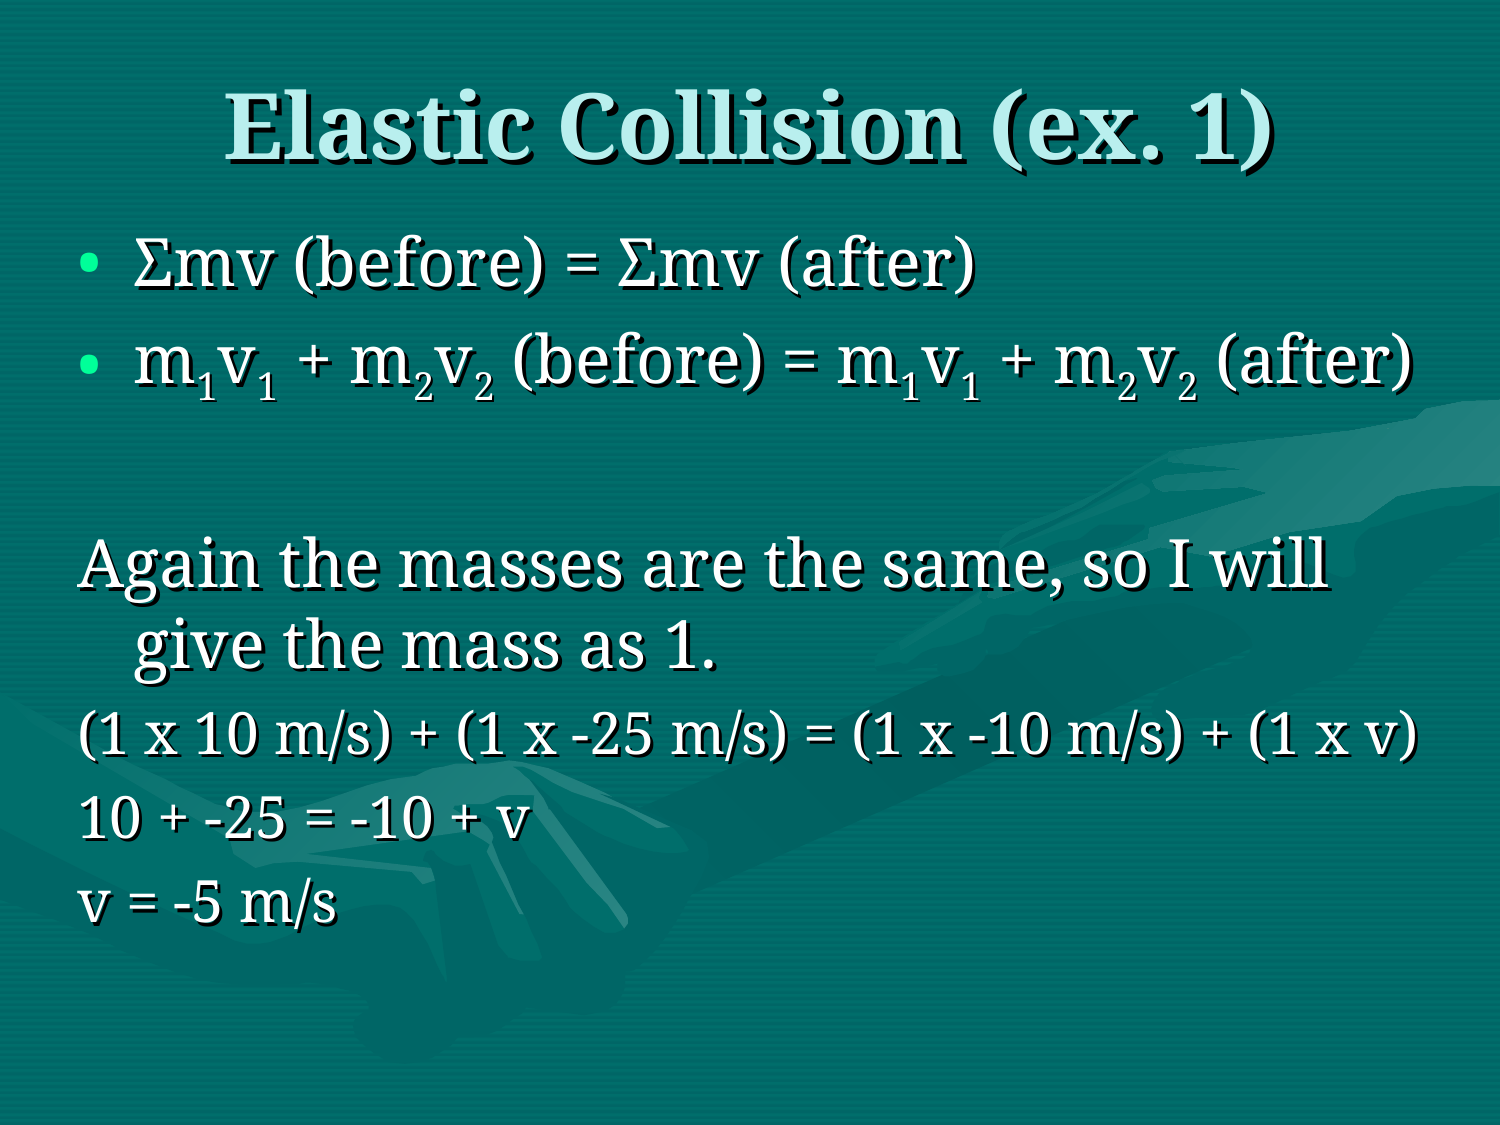

# Elastic Collision (ex. 1)
Σmv (before) = Σmv (after)
m1v1 + m2v2 (before) = m1v1 + m2v2 (after)
Again the masses are the same, so I will give the mass as 1.
(1 x 10 m/s) + (1 x -25 m/s) = (1 x -10 m/s) + (1 x v)
10 + -25 = -10 + v
v = -5 m/s